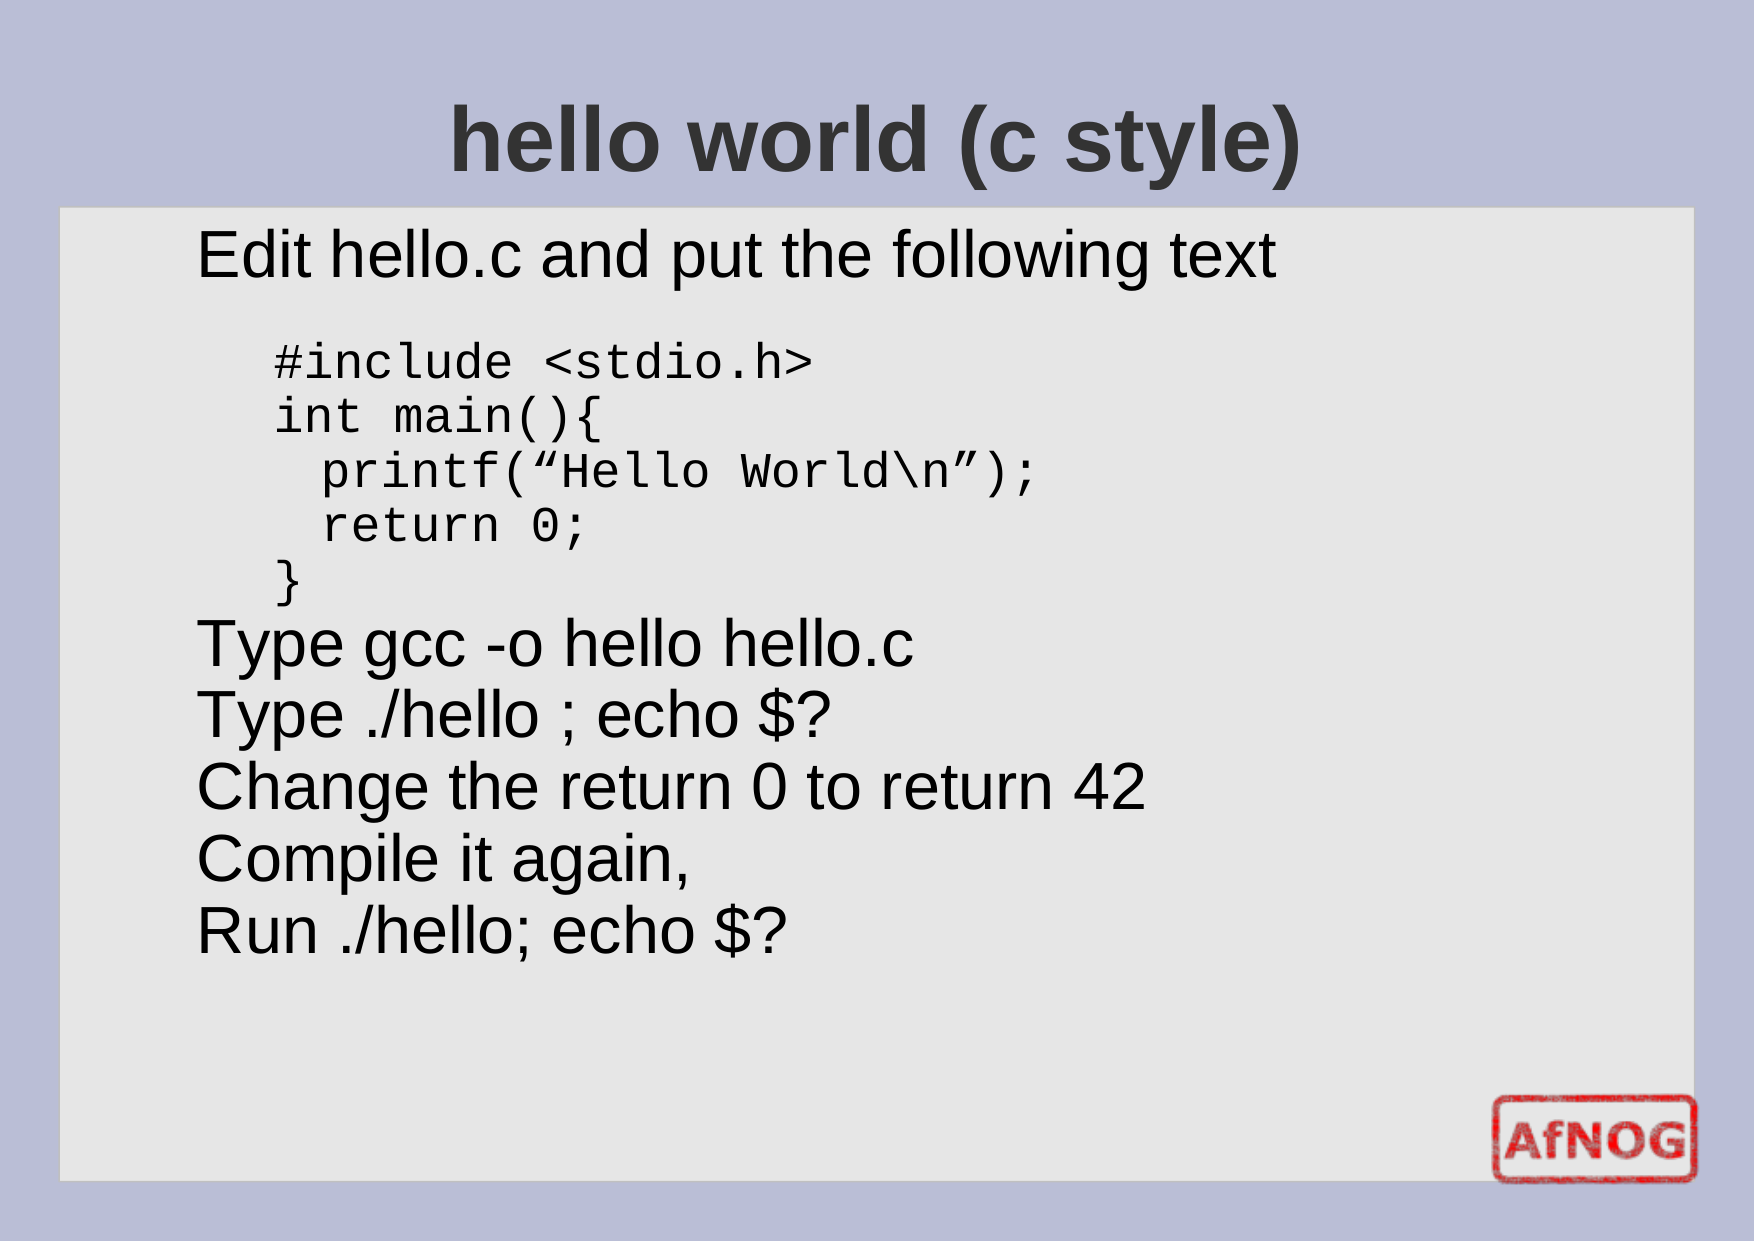

# hello world (c style)
Edit hello.c and put the following text
#include <stdio.h>
int main(){
	printf(“Hello World\n”);
	return 0;
}
Type gcc -o hello hello.c
Type ./hello ; echo $?
Change the return 0 to return 42
Compile it again,
Run ./hello; echo $?